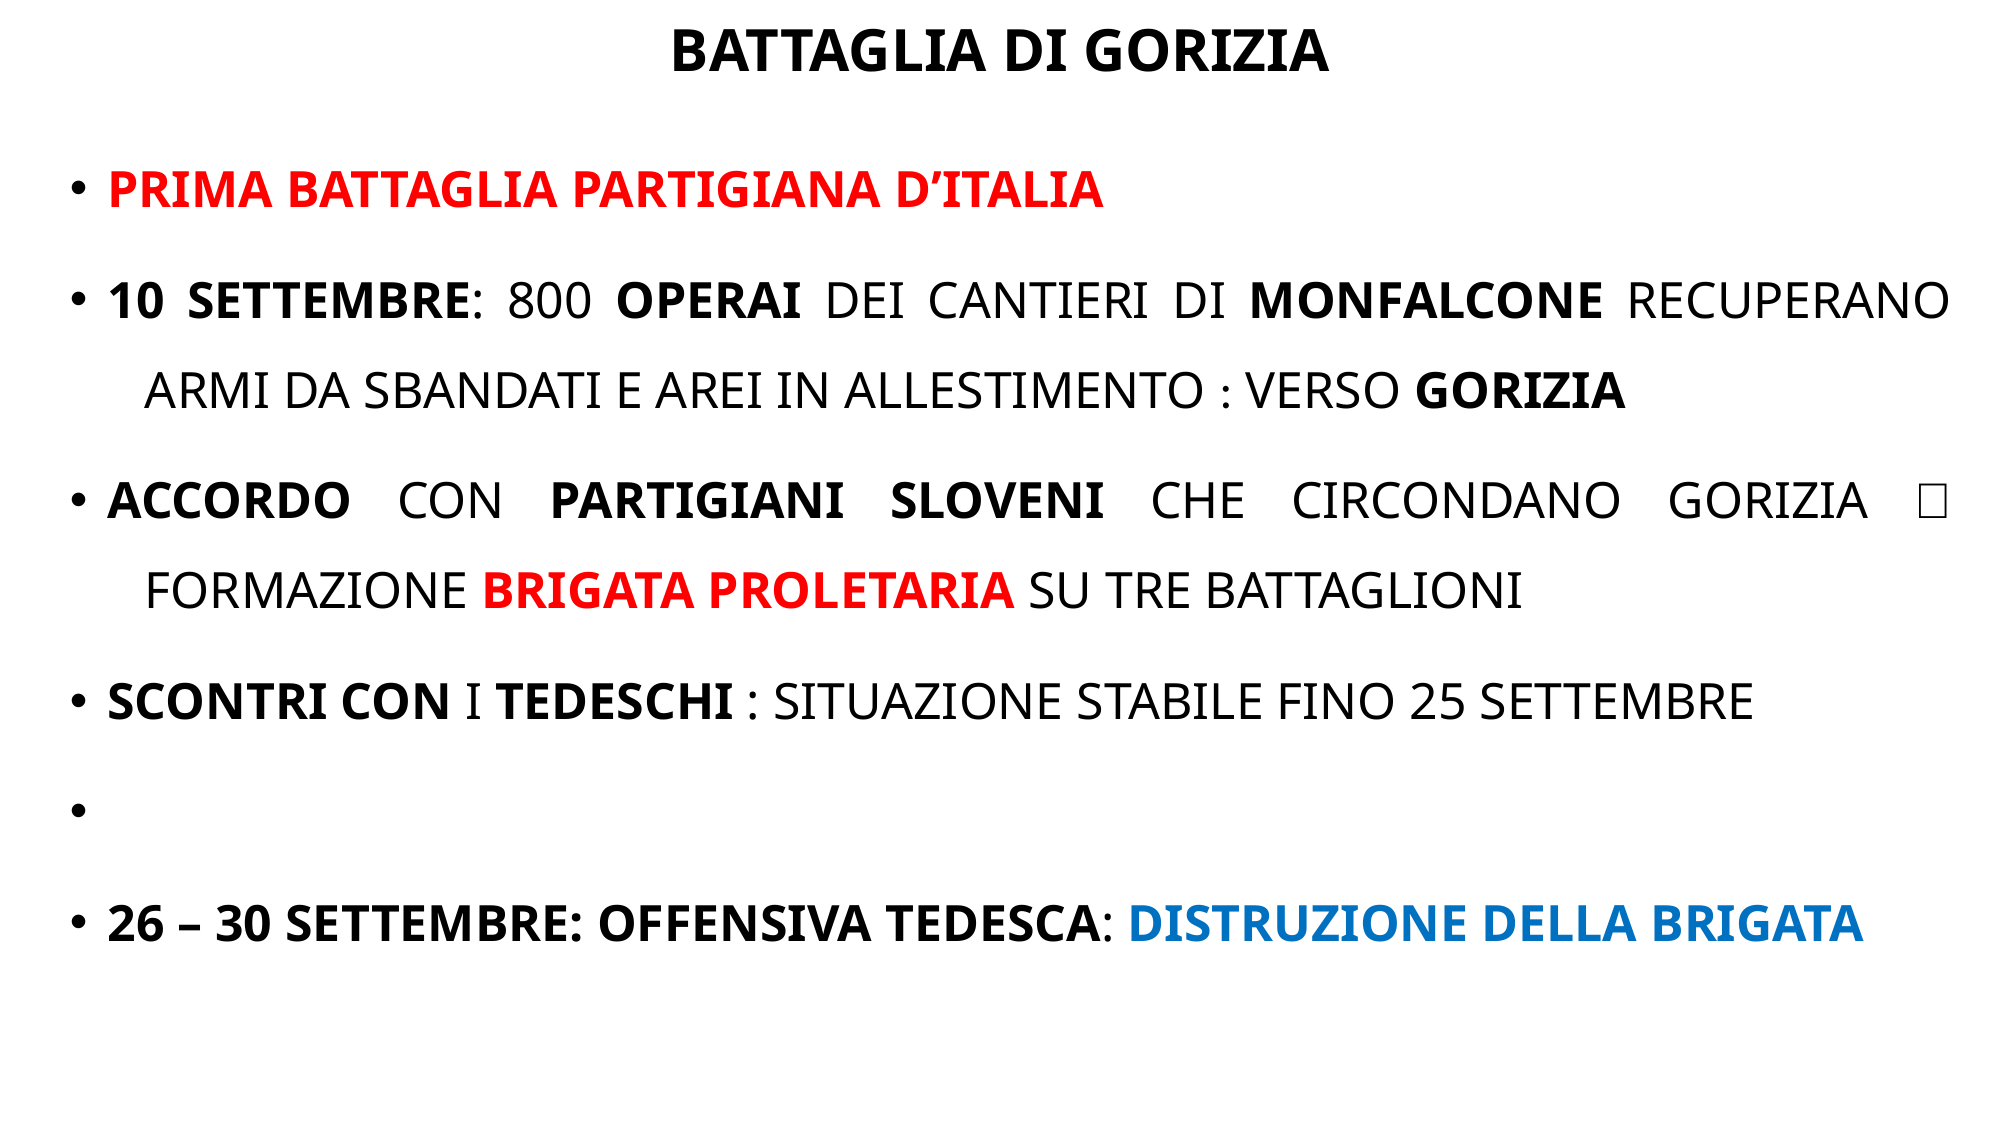

# BATTAGLIA DI GORIZIA
PRIMA BATTAGLIA PARTIGIANA D’ITALIA
10 SETTEMBRE: 800 OPERAI DEI CANTIERI DI MONFALCONE RECUPERANO ARMI DA SBANDATI E AREI IN ALLESTIMENTO : VERSO GORIZIA
ACCORDO CON PARTIGIANI SLOVENI CHE CIRCONDANO GORIZIA  FORMAZIONE BRIGATA PROLETARIA SU TRE BATTAGLIONI
SCONTRI CON I TEDESCHI : SITUAZIONE STABILE FINO 25 SETTEMBRE
26 – 30 SETTEMBRE: OFFENSIVA TEDESCA: DISTRUZIONE DELLA BRIGATA